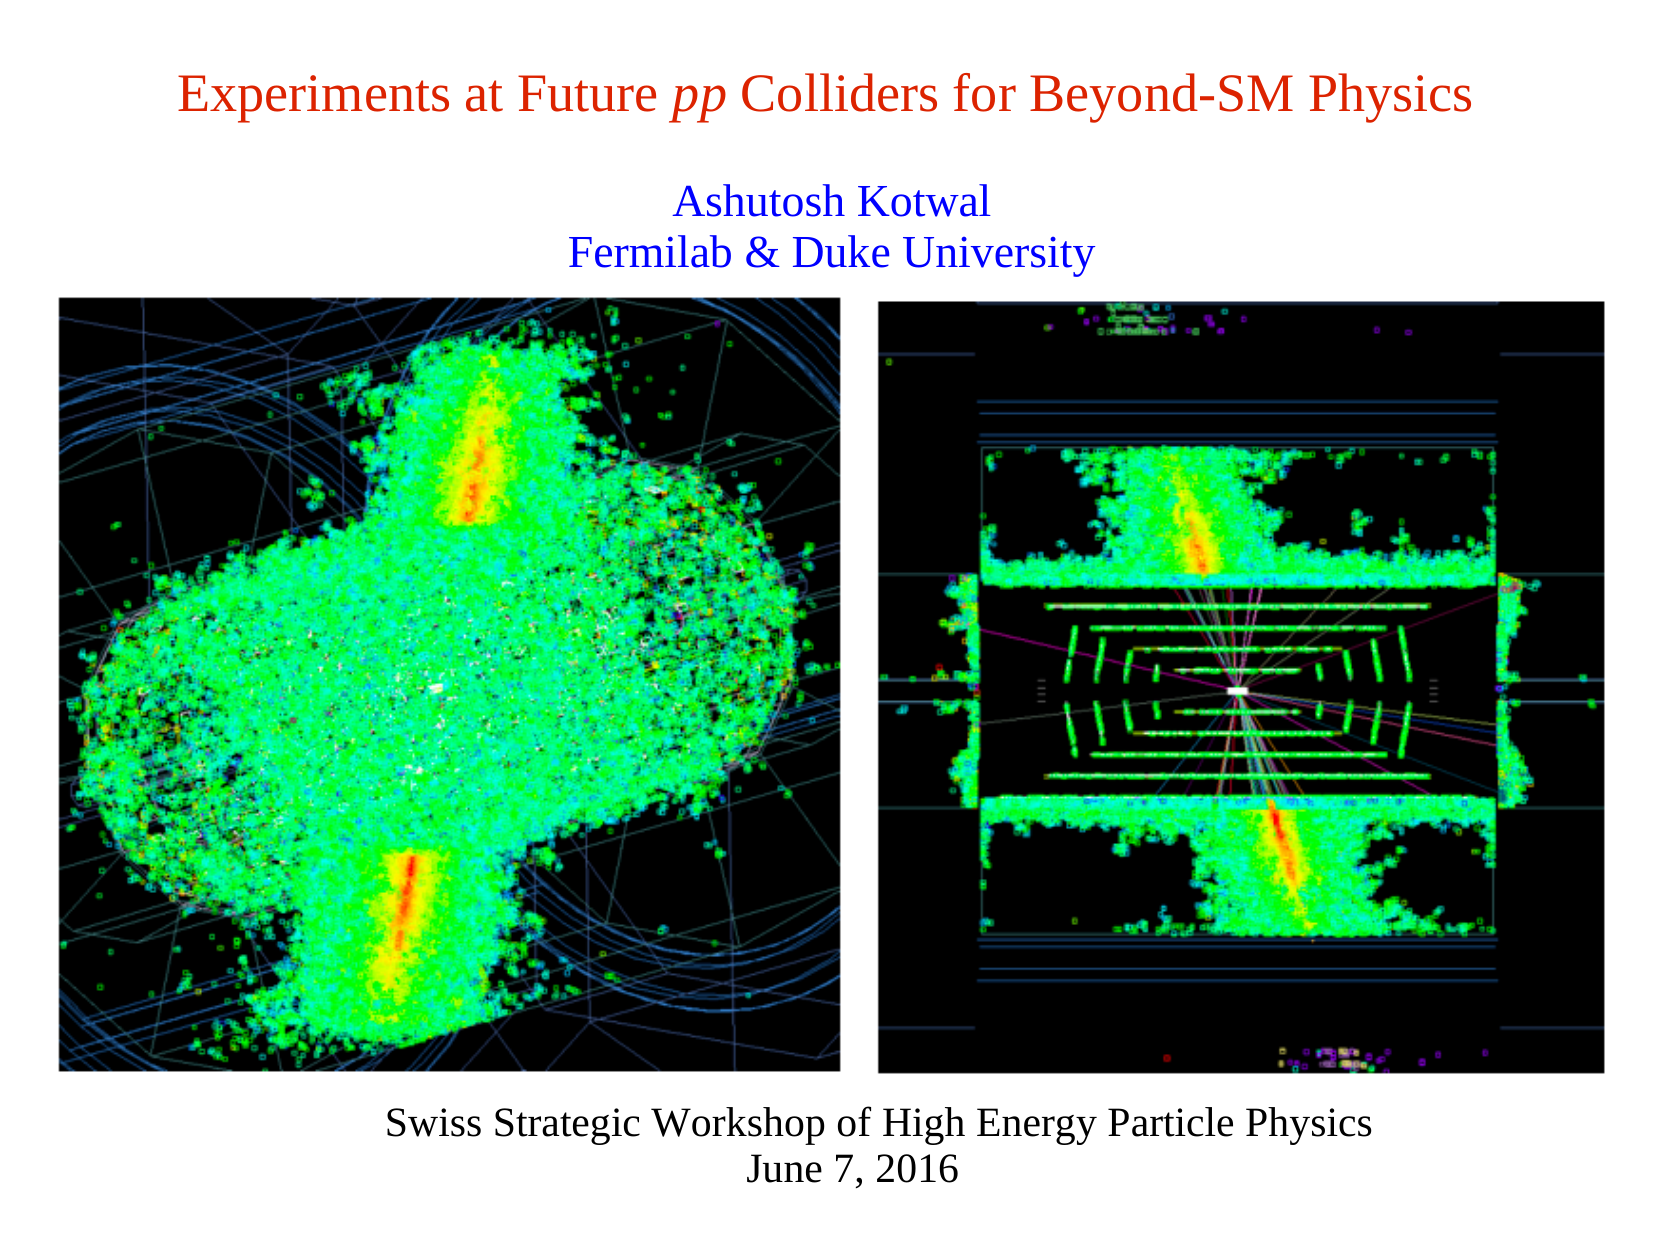

# Experiments at Future pp Colliders for Beyond-SM Physics
Ashutosh Kotwal
Fermilab & Duke University
	Swiss Strategic Workshop of High Energy Particle Physics
June 7, 2016